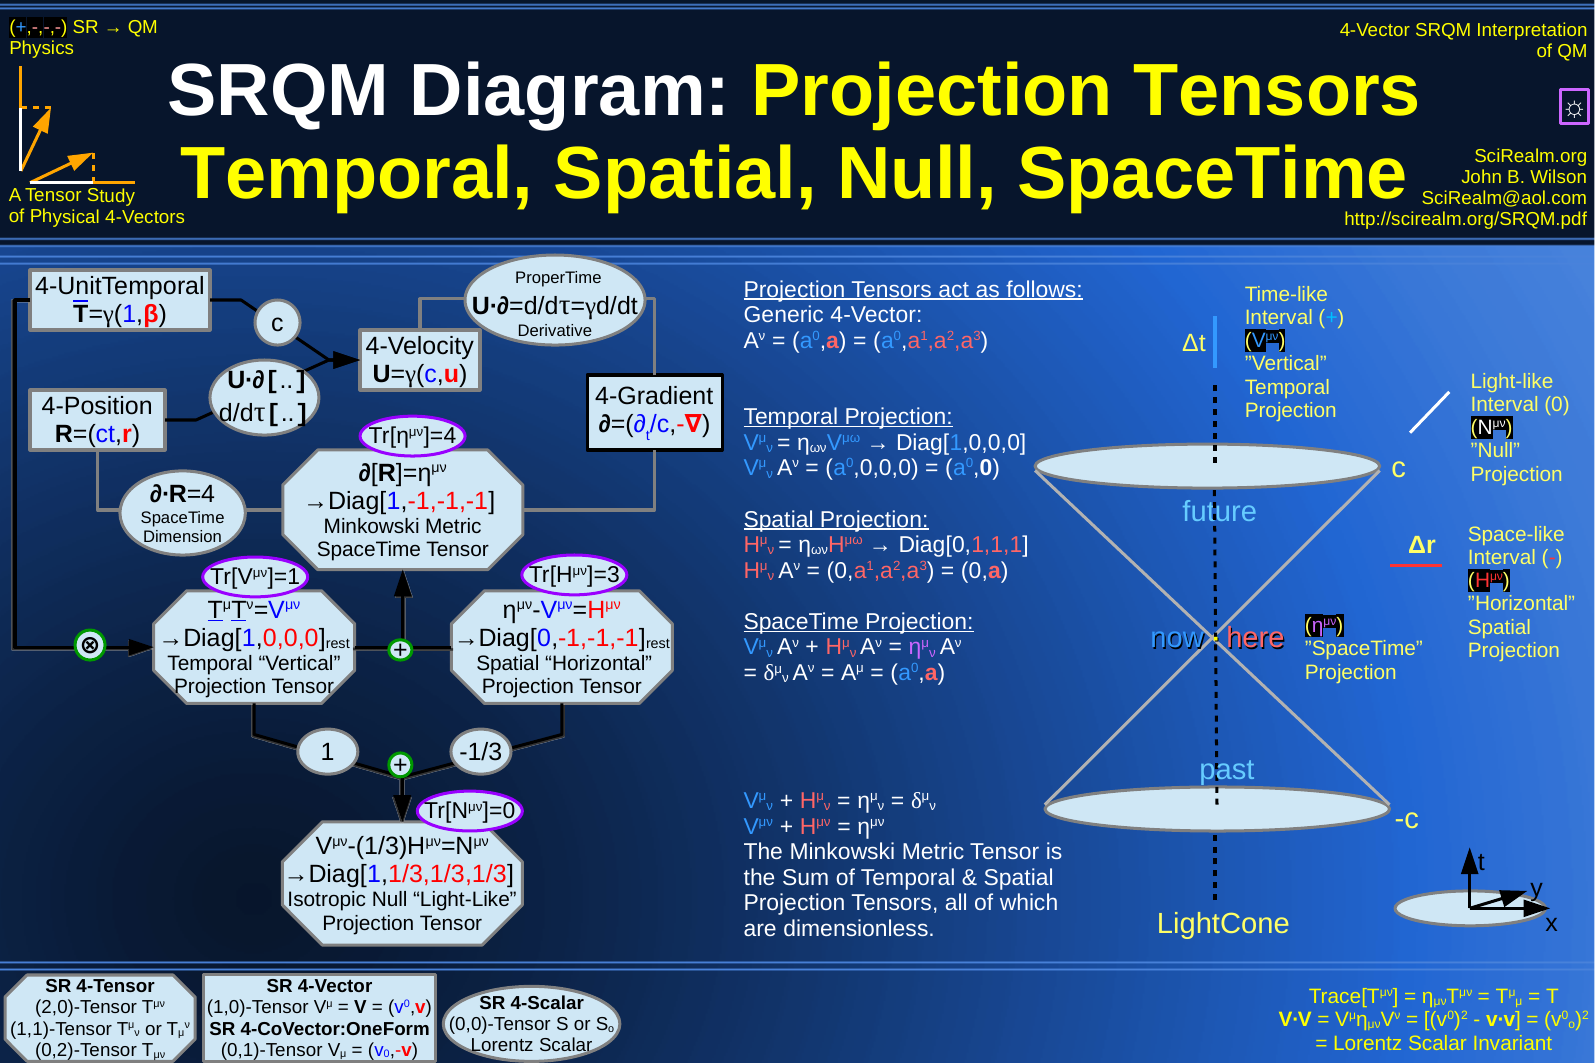

# SRQM Diagram: Projection Tensors Temporal, Spatial, Null, SpaceTime
(+,-,-,-) SR → QM
Physics
A Tensor Study
of Physical 4-Vectors
4-Vector SRQM Interpretation
of QM
SciRealm.org
John B. Wilson
SciRealm@aol.com
http://scirealm.org/SRQM.pdf
☼
 ProperTime
U∙∂=d/dτ=γd/dt
Derivative
Projection Tensors act as follows:
Generic 4-Vector:
Aν = (a0,a) = (a0,a1,a2,a3)
Temporal Projection:
Vμν = ηωνVμω → Diag[1,0,0,0]
Vμν Aν = (a0,0,0,0) = (a0,0)
Spatial Projection:
Hμν = ηωνHμω → Diag[0,1,1,1]
Hμν Aν = (0,a1,a2,a3) = (0,a)
SpaceTime Projection:
Vμν Aν + Hμν Aν = ημν Aν
= δμν Aν = Aμ = (a0,a)
Vμν + Hμν = ημν = δμν
Vμν + Hμν = ημν
The Minkowski Metric Tensor is the Sum of Temporal & Spatial
Projection Tensors, all of which are dimensionless.
4-UnitTemporal
T=γ(1,β)
Time-like
Interval (+)
(Vμν)
”Vertical”
Temporal
Projection
c
Δt
4-Velocity
U=γ(c,u)
 U∙∂[..]
d/dτ[..]
Light-like
Interval (0)
(Nμν)
”Null”
Projection
4-Gradient
∂=(∂t/c,-∇)
4-Position
R=(ct,r)
Tr[ημν]=4
c
∂[R]=ημν
→Diag[1,-1,-1,-1]
Minkowski Metric
SpaceTime Tensor
∂∙R=4
SpaceTime
Dimension
future
Space-like
Interval (-)
(Hμν)
”Horizontal”
Spatial
Projection
Δr
Tr[Hμν]=3
Tr[Vμν]=1
TμTν=Vμν
→Diag[1,0,0,0]rest
Temporal “Vertical”
Projection Tensor
ημν-Vμν=Hμν
→Diag[0,-1,-1,-1]rest
 Spatial “Horizontal”
Projection Tensor
(ημν)
”SpaceTime”
Projection
now ∙ here
⊗
+
1
-1/3
past
+
Tr[Nμν]=0
-c
 Vμν-(1/3)Hμν=Nμν
→Diag[1,1/3,1/3,1/3]
 Isotropic Null “Light-Like”
Projection Tensor
t
y
x
LightCone
SR 4-Tensor
(2,0)-Tensor Tμν
(1,1)-Tensor Tμν or Tμν
(0,2)-Tensor Tμν
SR 4-Vector
(1,0)-Tensor Vμ = V = (v0,v)
SR 4-CoVector:OneForm
(0,1)-Tensor Vμ = (v0,-v)
Trace[Tμν] = ημνTμν = Tμμ = T
V∙V = VμημνVν = [(v0)2 - v∙v] = (v0o)2
= Lorentz Scalar Invariant
SR 4-Scalar
(0,0)-Tensor S or So
Lorentz Scalar